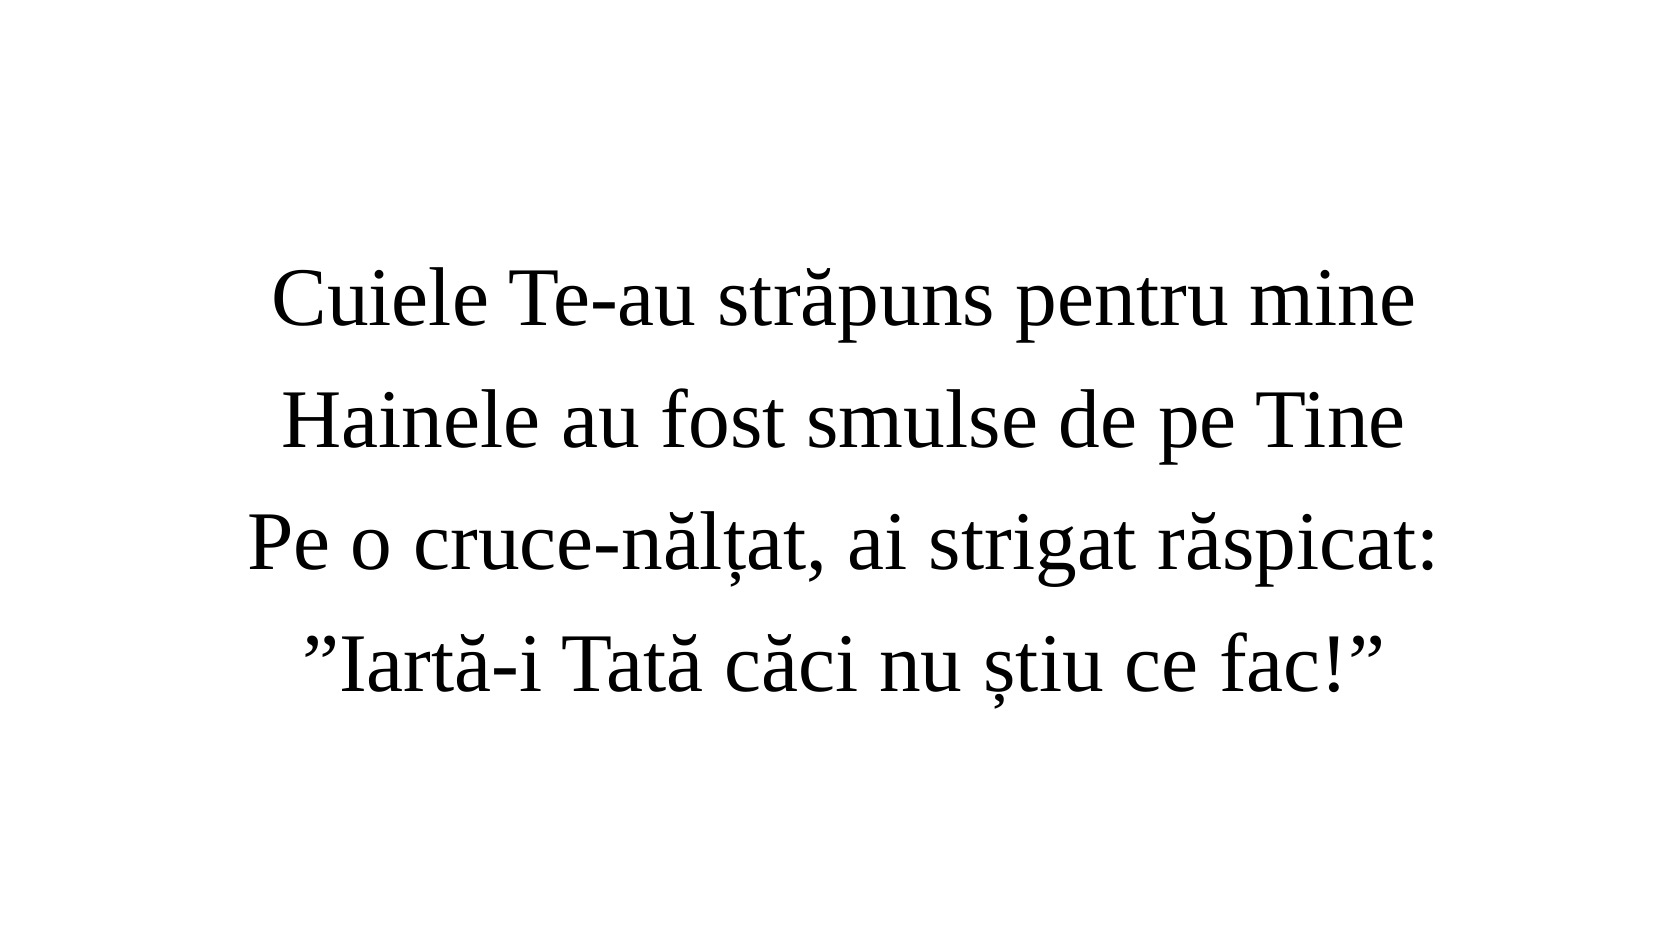

# Cuiele Te-au străpuns pentru mine
Hainele au fost smulse de pe Tine
Pe o cruce-nălțat, ai strigat răspicat:
”Iartă-i Tată căci nu știu ce fac!”